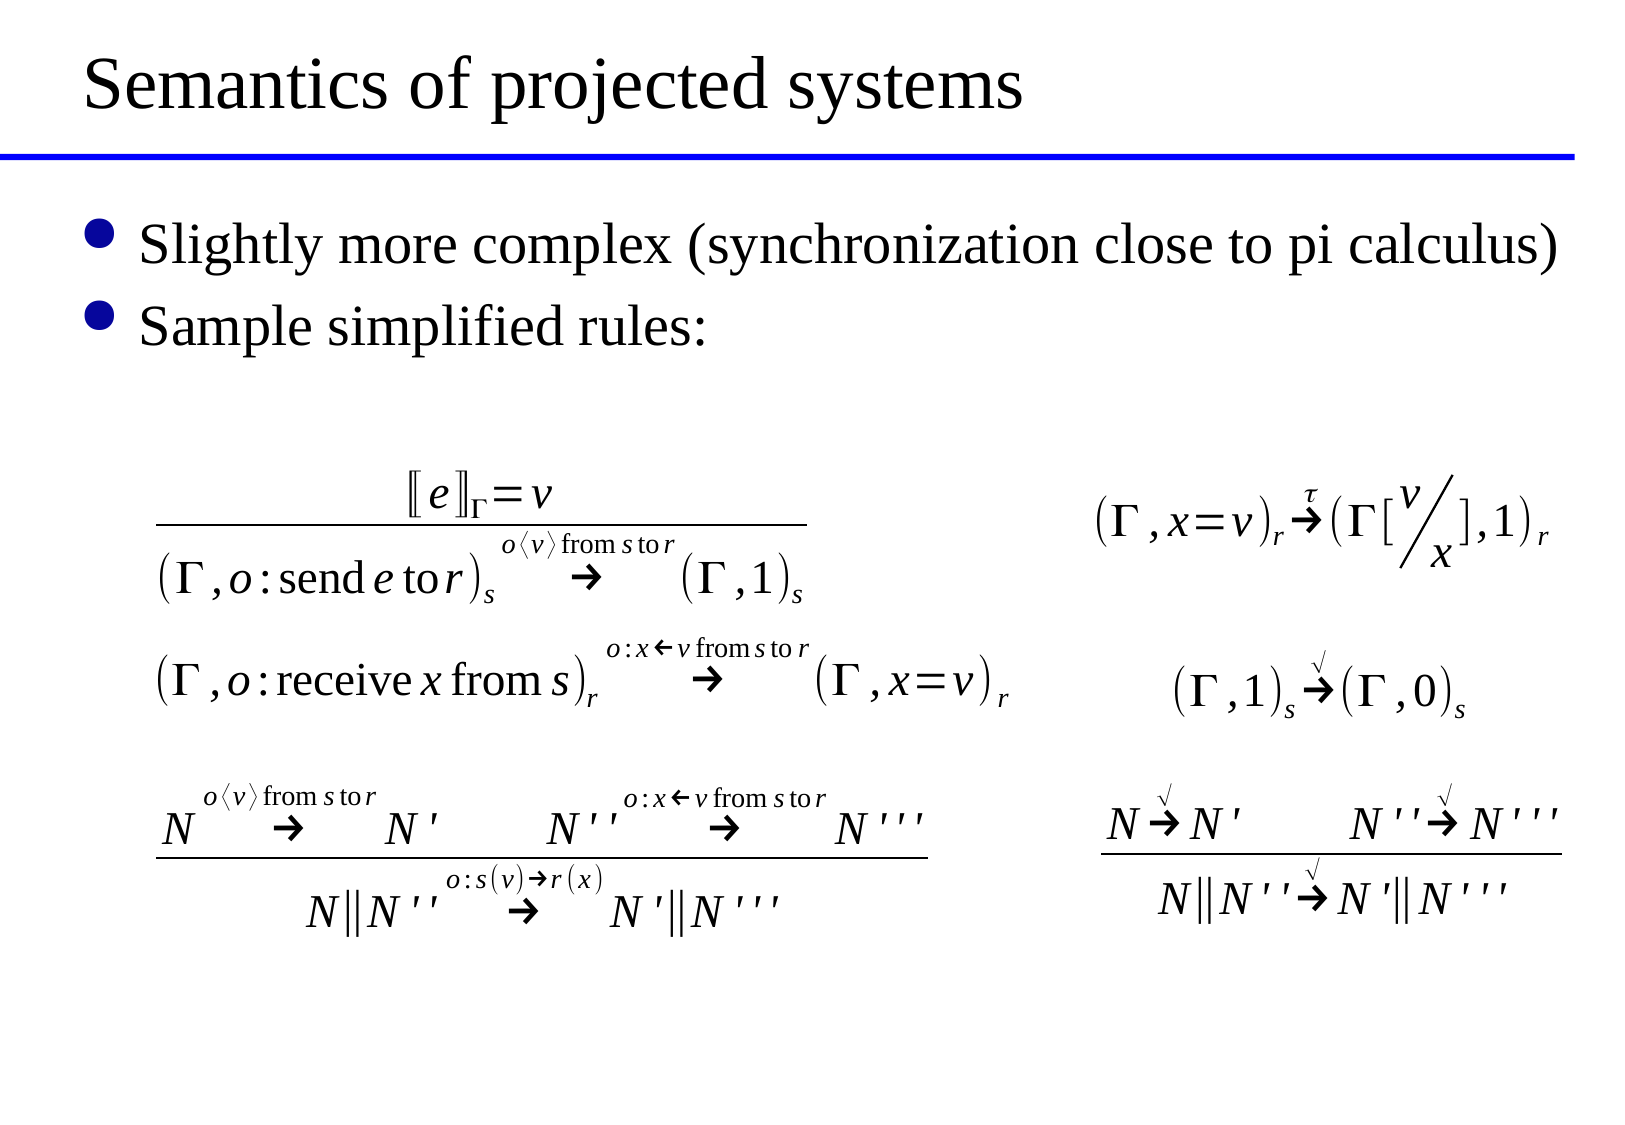

# Semantics of projected systems
Slightly more complex (synchronization close to pi calculus)
Sample simplified rules: